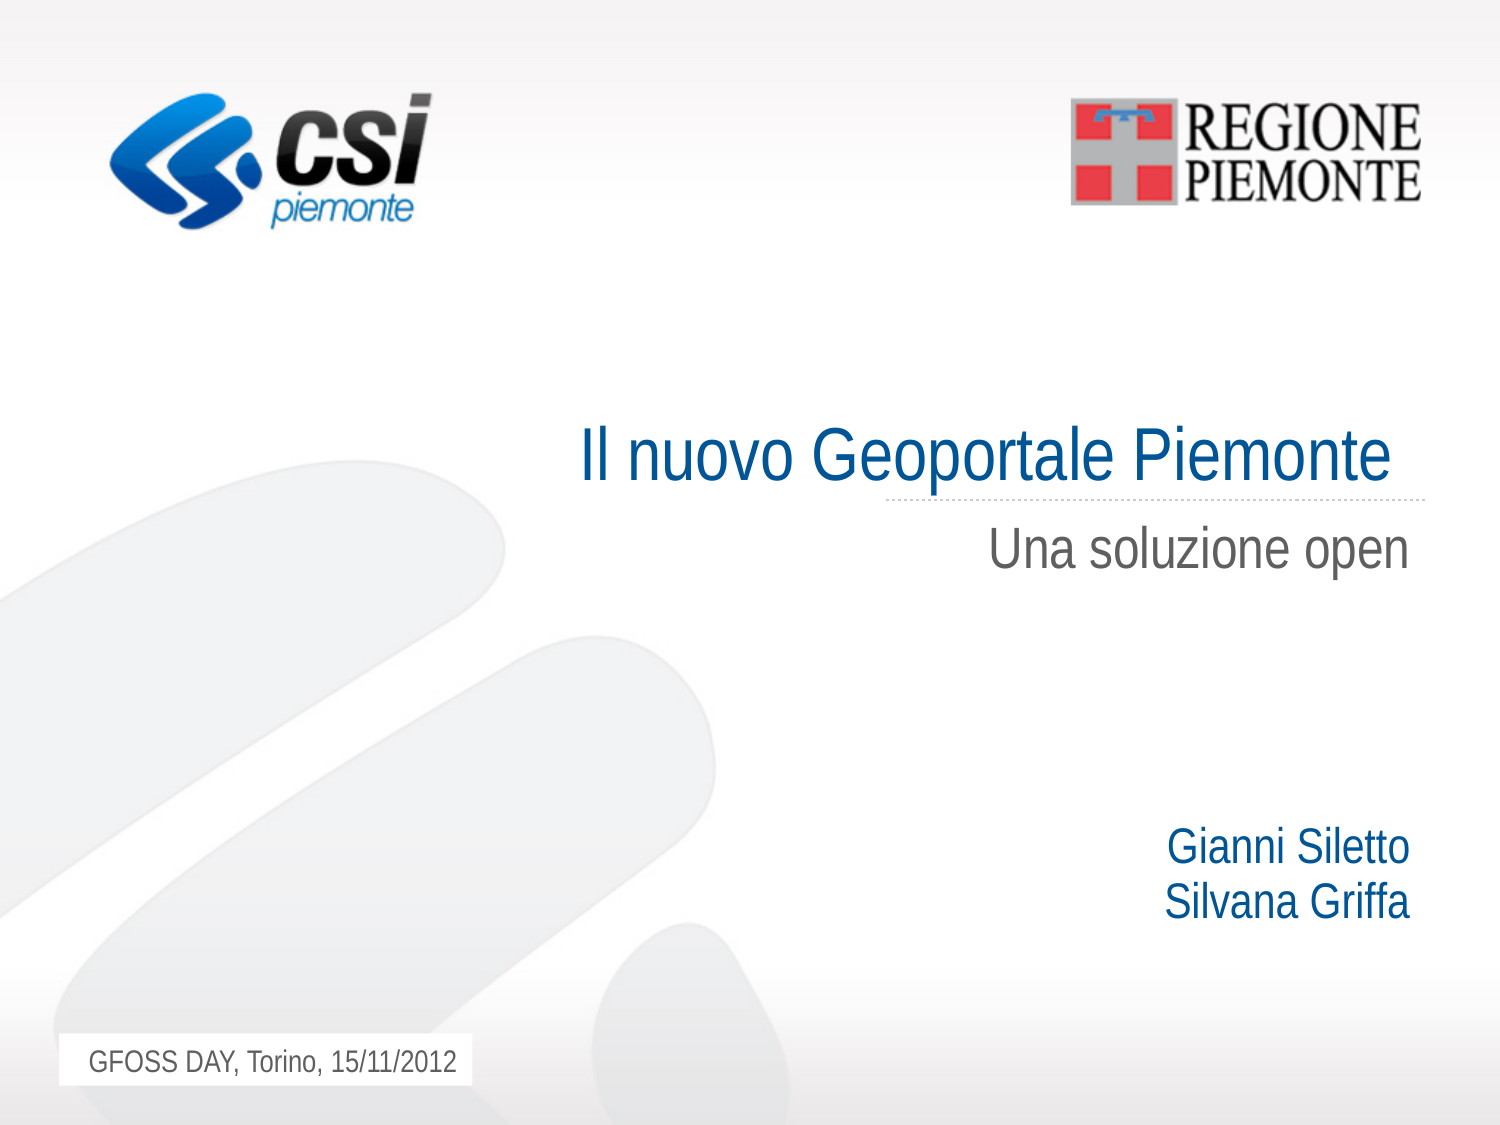

# Il nuovo Geoportale Piemonte
Una soluzione open
Gianni Siletto
Silvana Griffa
GFOSS DAY, Torino, 15/11/2012